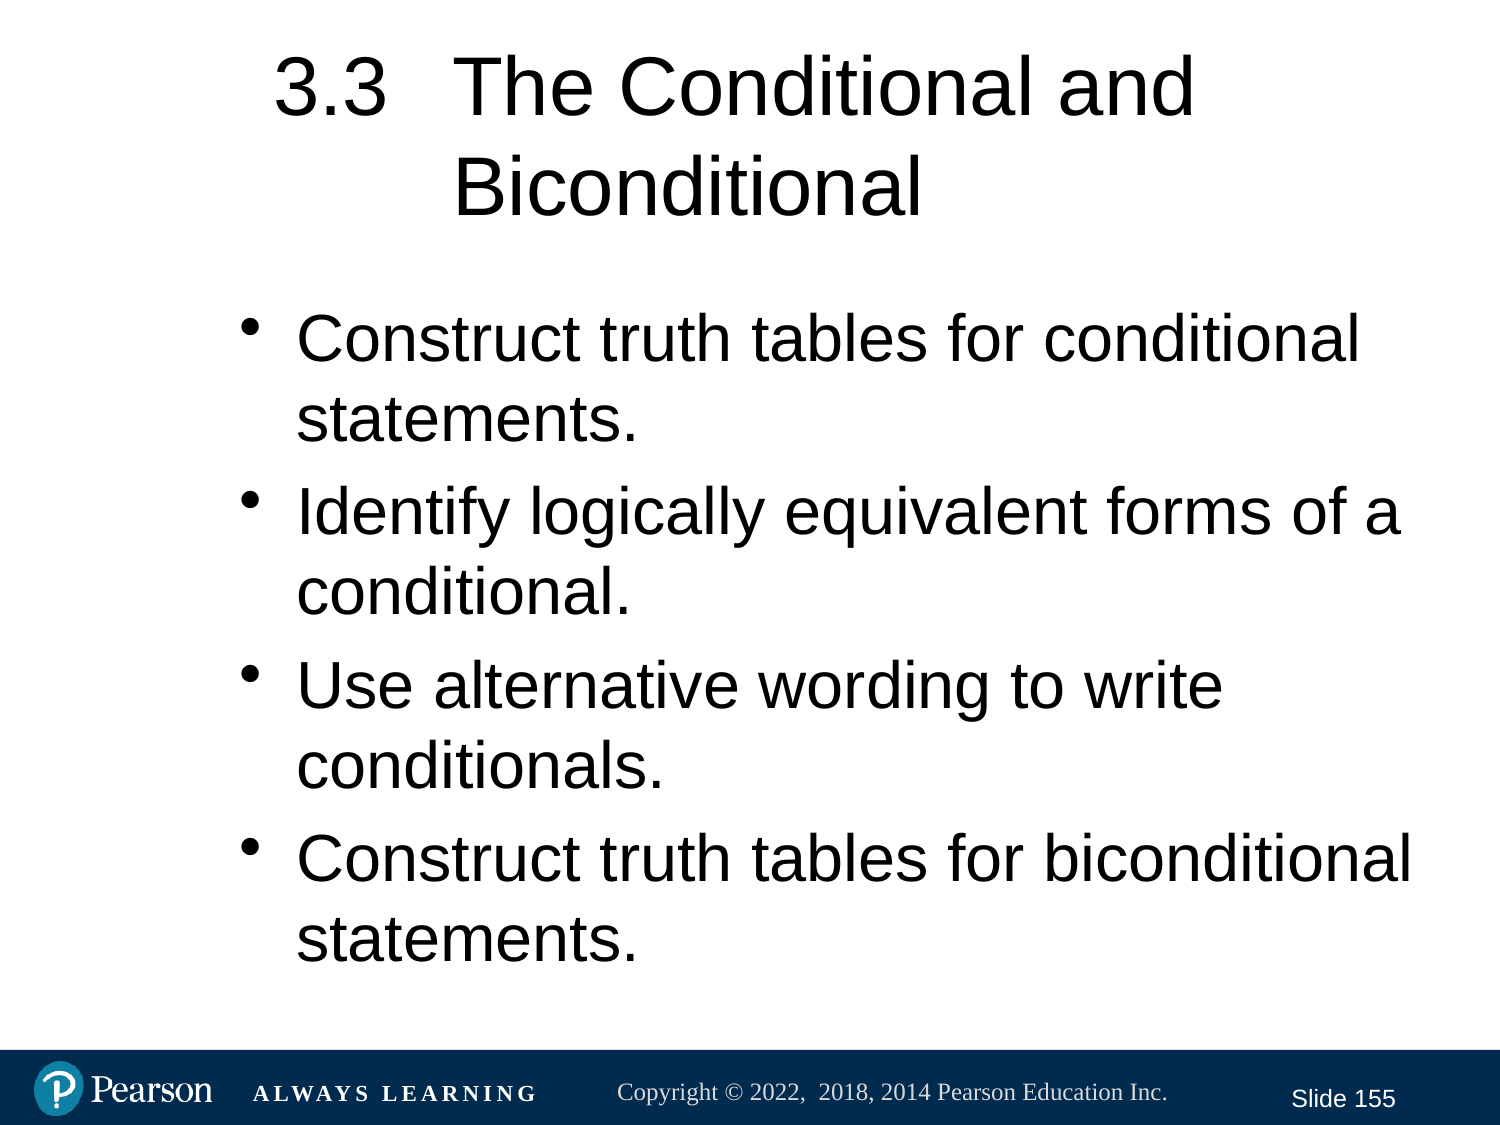

3.3
# The Conditional and Biconditional
Construct truth tables for conditional statements.
Identify logically equivalent forms of a conditional.
Use alternative wording to write conditionals.
Construct truth tables for biconditional statements.